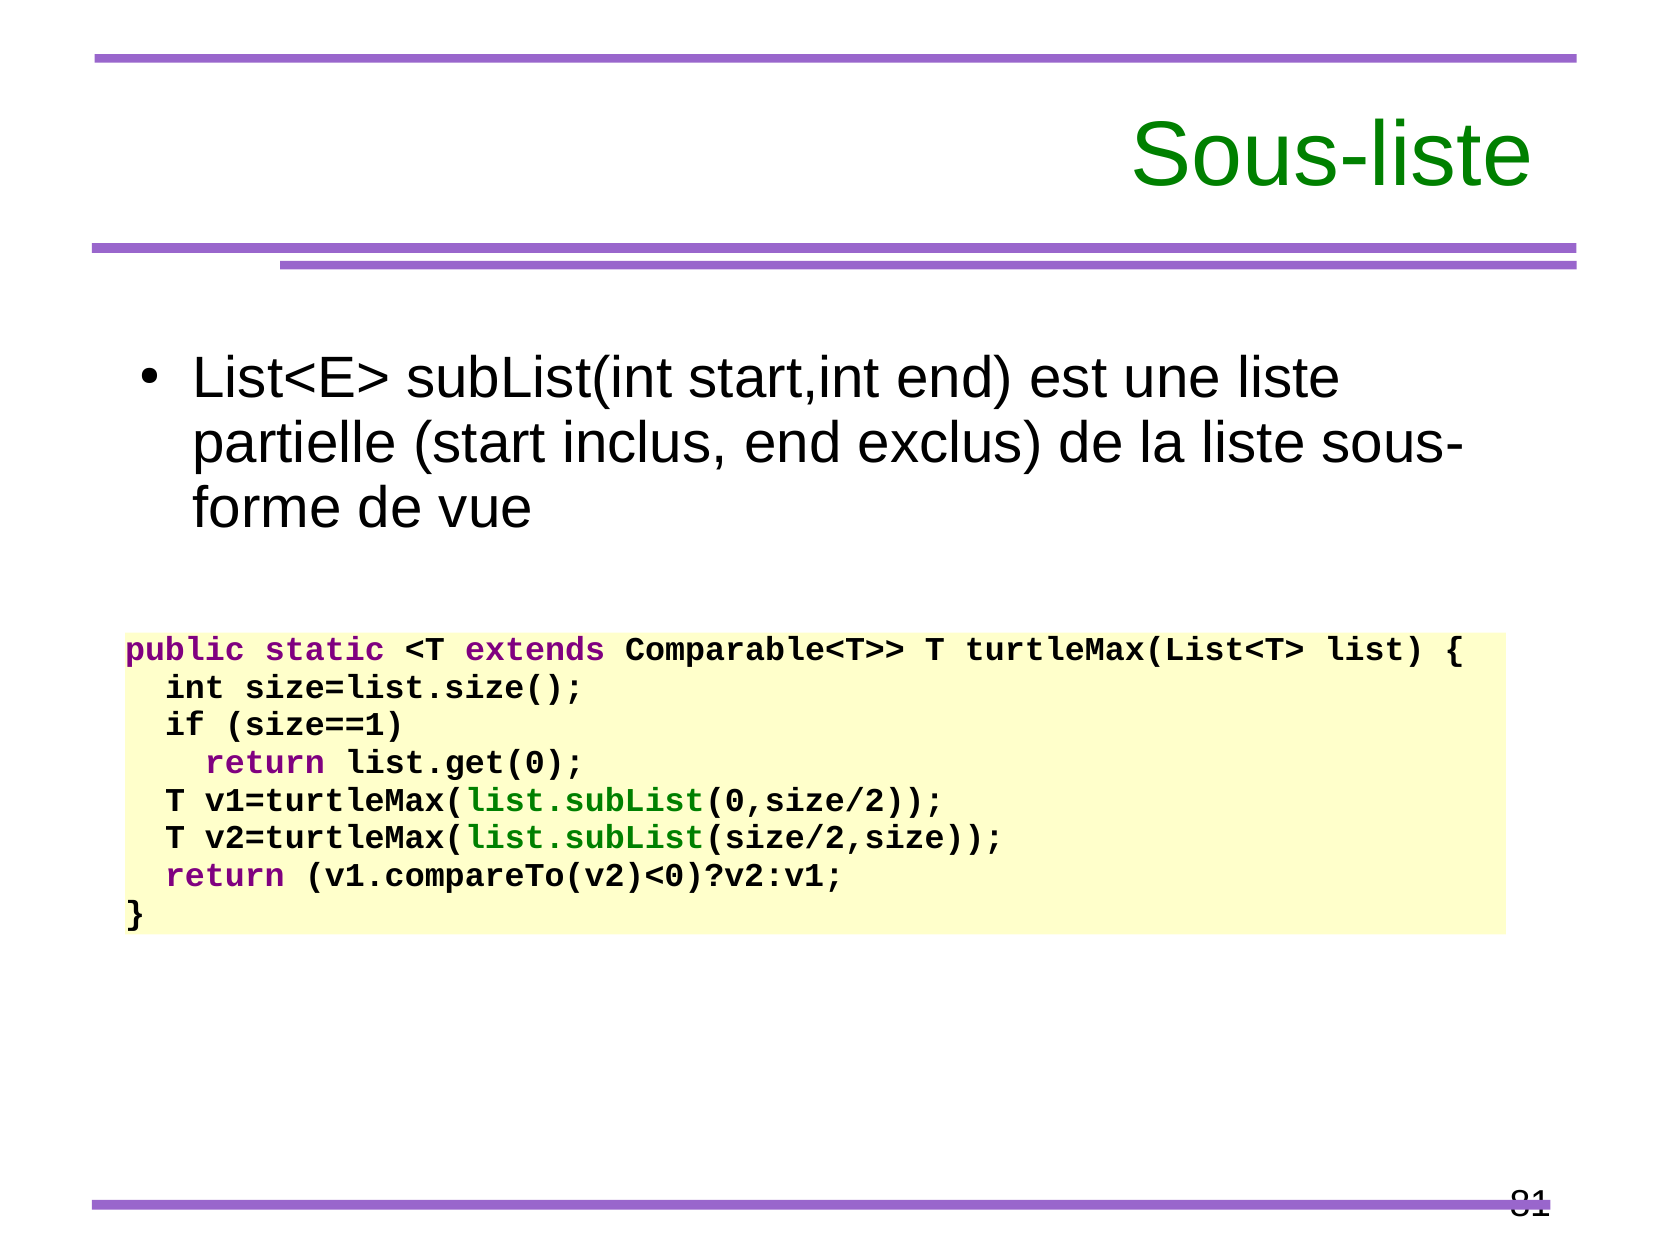

# Sous-liste
List<E> subList(int start,int end) est une liste partielle (start inclus, end exclus) de la liste sous-forme de vue
public static <T extends Comparable<T>> T turtleMax(List<T> list) {
 int size=list.size();
 if (size==1)
 return list.get(0);
 T v1=turtleMax(list.subList(0,size/2));
 T v2=turtleMax(list.subList(size/2,size));
 return (v1.compareTo(v2)<0)?v2:v1;
}